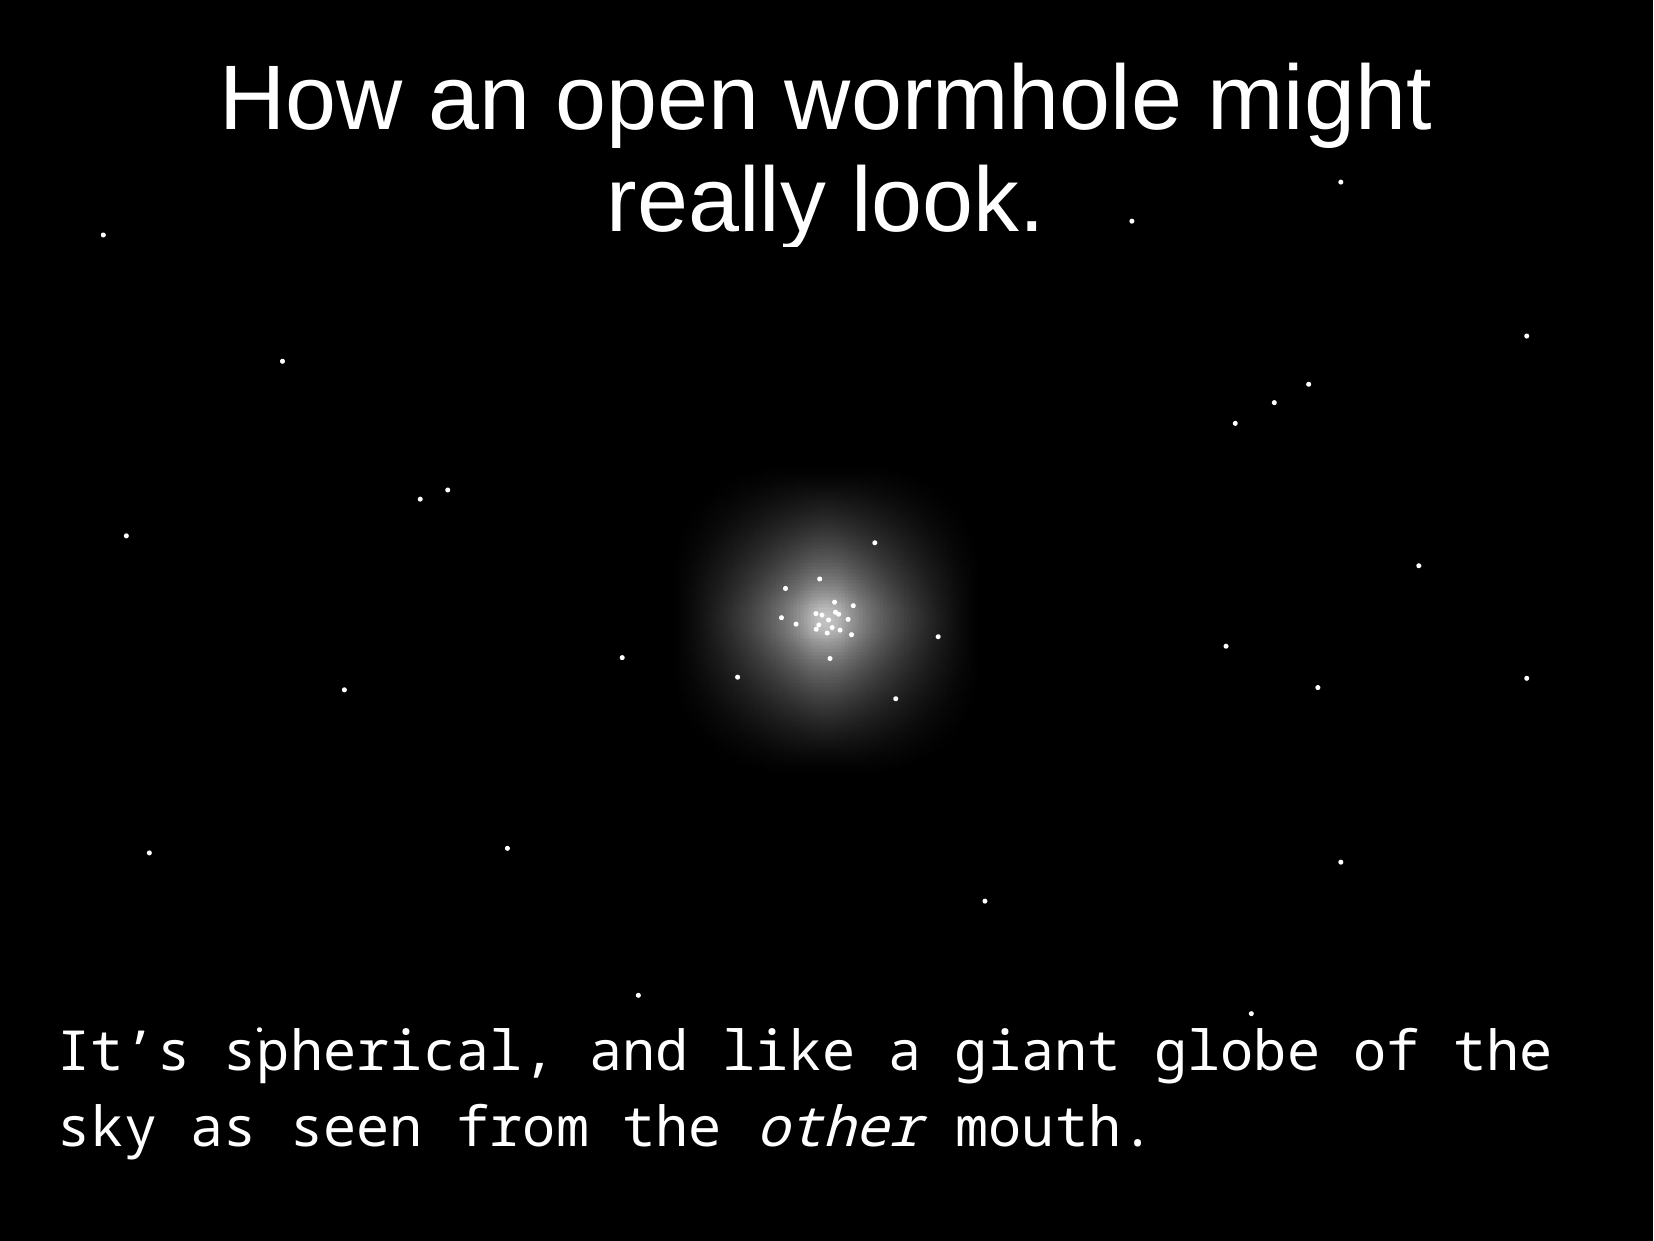

# How an open wormhole might really look.
It’s spherical, and like a giant globe of the sky as seen from the other mouth.